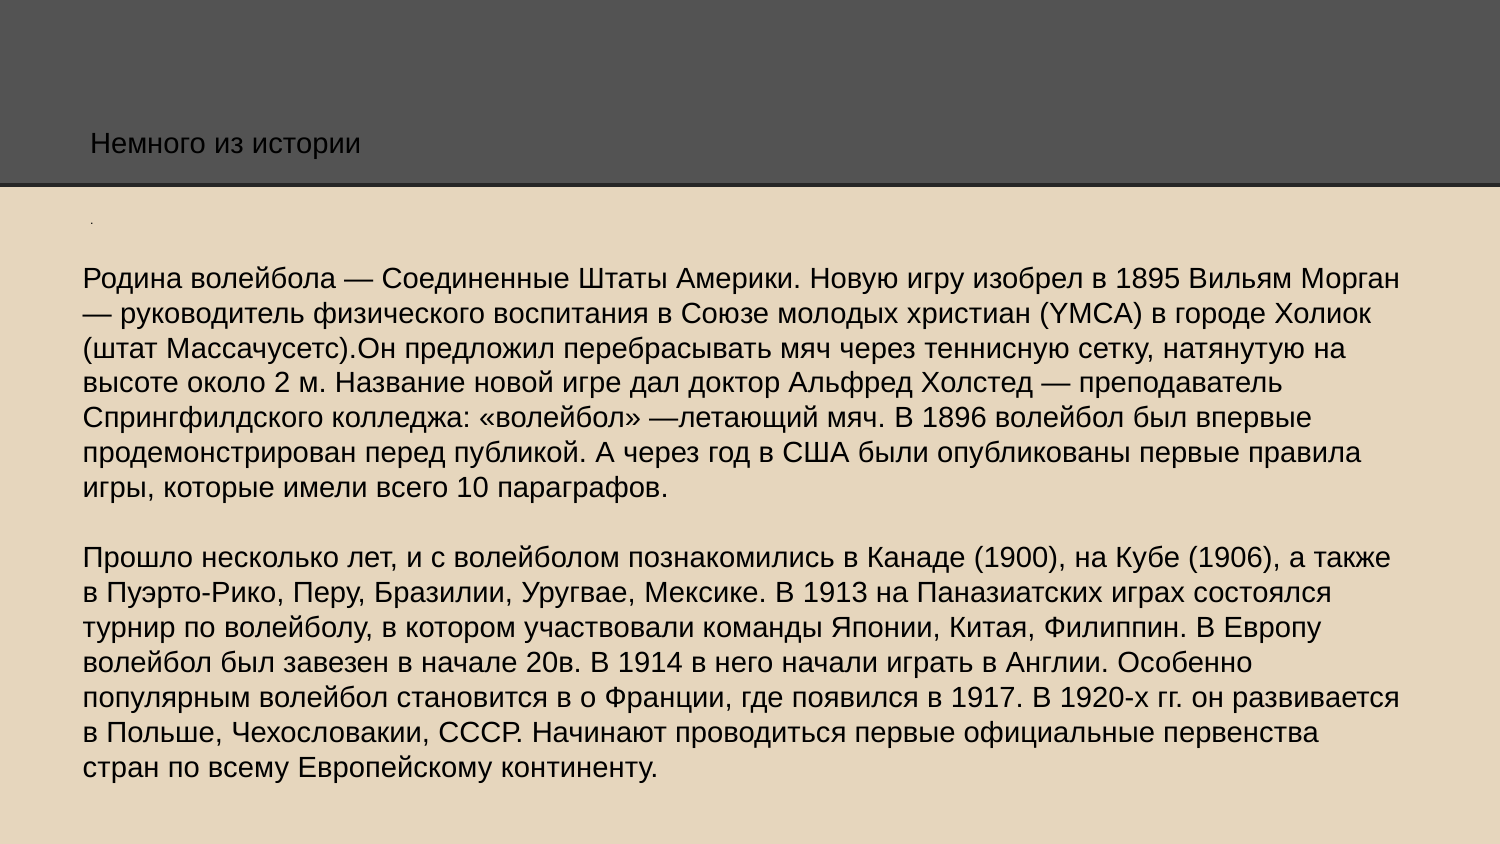

# Немного из истории
.
Родина волейбола — Соединенные Штаты Америки. Новую игру изобрел в 1895 Вильям Морган — руководитель физического воспитания в Союзе молодых христиан (YMCA) в городе Холиок (штат Массачусетс).Он предложил перебрасывать мяч через теннисную сетку, натянутую на высоте около 2 м. Название новой игре дал доктор Альфред Холстед — преподаватель Спрингфилдского колледжа: «волейбол» —летающий мяч. В 1896 волейбол был впервые продемонстрирован перед публикой. А через год в США были опубликованы первые правила игры, которые имели всего 10 параграфов.
Прошло несколько лет, и с волейболом познакомились в Канаде (1900), на Кубе (1906), а также в Пуэрто-Рико, Перу, Бразилии, Уругвае, Мексике. В 1913 на Паназиатских играх состоялся турнир по волейболу, в котором участвовали команды Японии, Китая, Филиппин. В Европу волейбол был завезен в начале 20в. В 1914 в него начали играть в Англии. Особенно популярным волейбол становится в о Франции, где появился в 1917. В 1920-х гг. он развивается в Польше, Чехословакии, СССР. Начинают проводиться первые официальные первенства стран по всему Европейскому континенту.